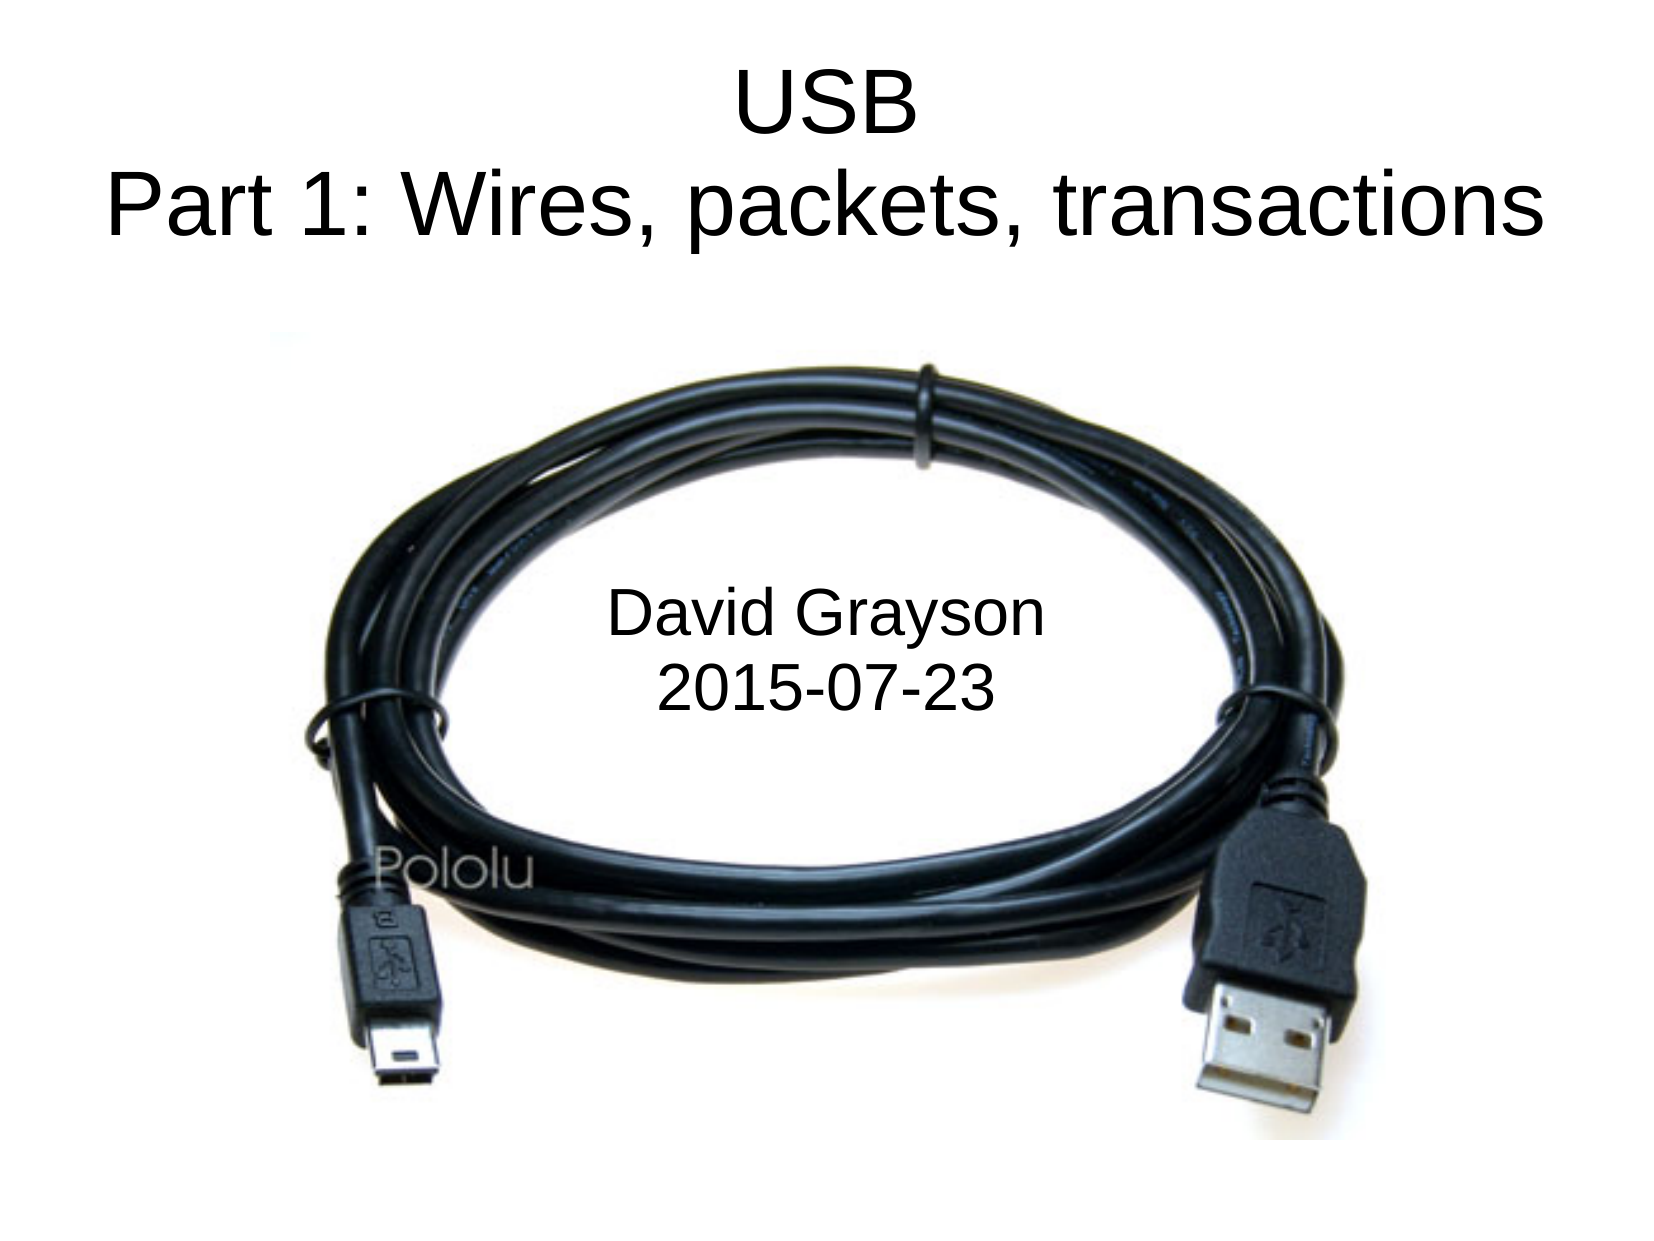

# USB Part 1: Wires, packets, transactions
David Grayson
2015-07-23